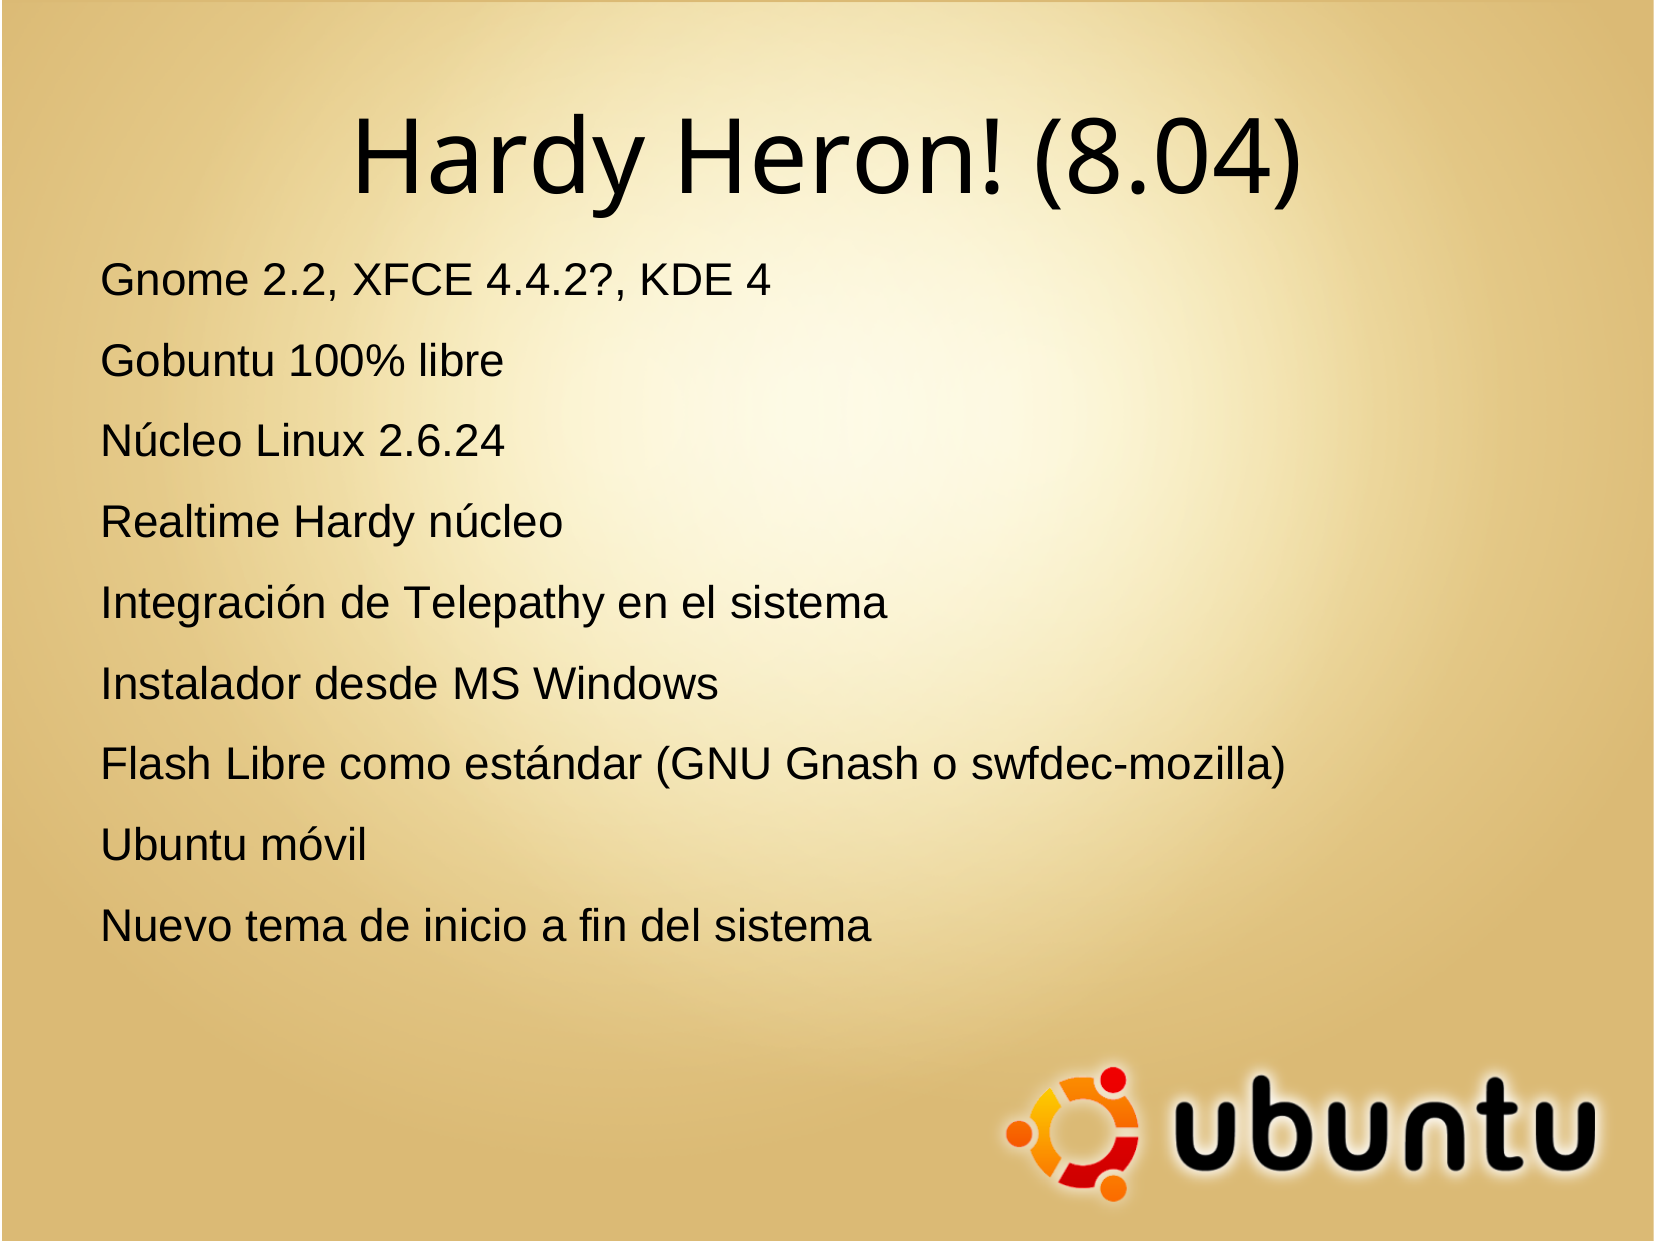

# Hardy Heron! (8.04)
Gnome 2.2, XFCE 4.4.2?, KDE 4
Gobuntu 100% libre
Núcleo Linux 2.6.24
Realtime Hardy núcleo
Integración de Telepathy en el sistema
Instalador desde MS Windows
Flash Libre como estándar (GNU Gnash o swfdec-mozilla)
Ubuntu móvil
Nuevo tema de inicio a fin del sistema